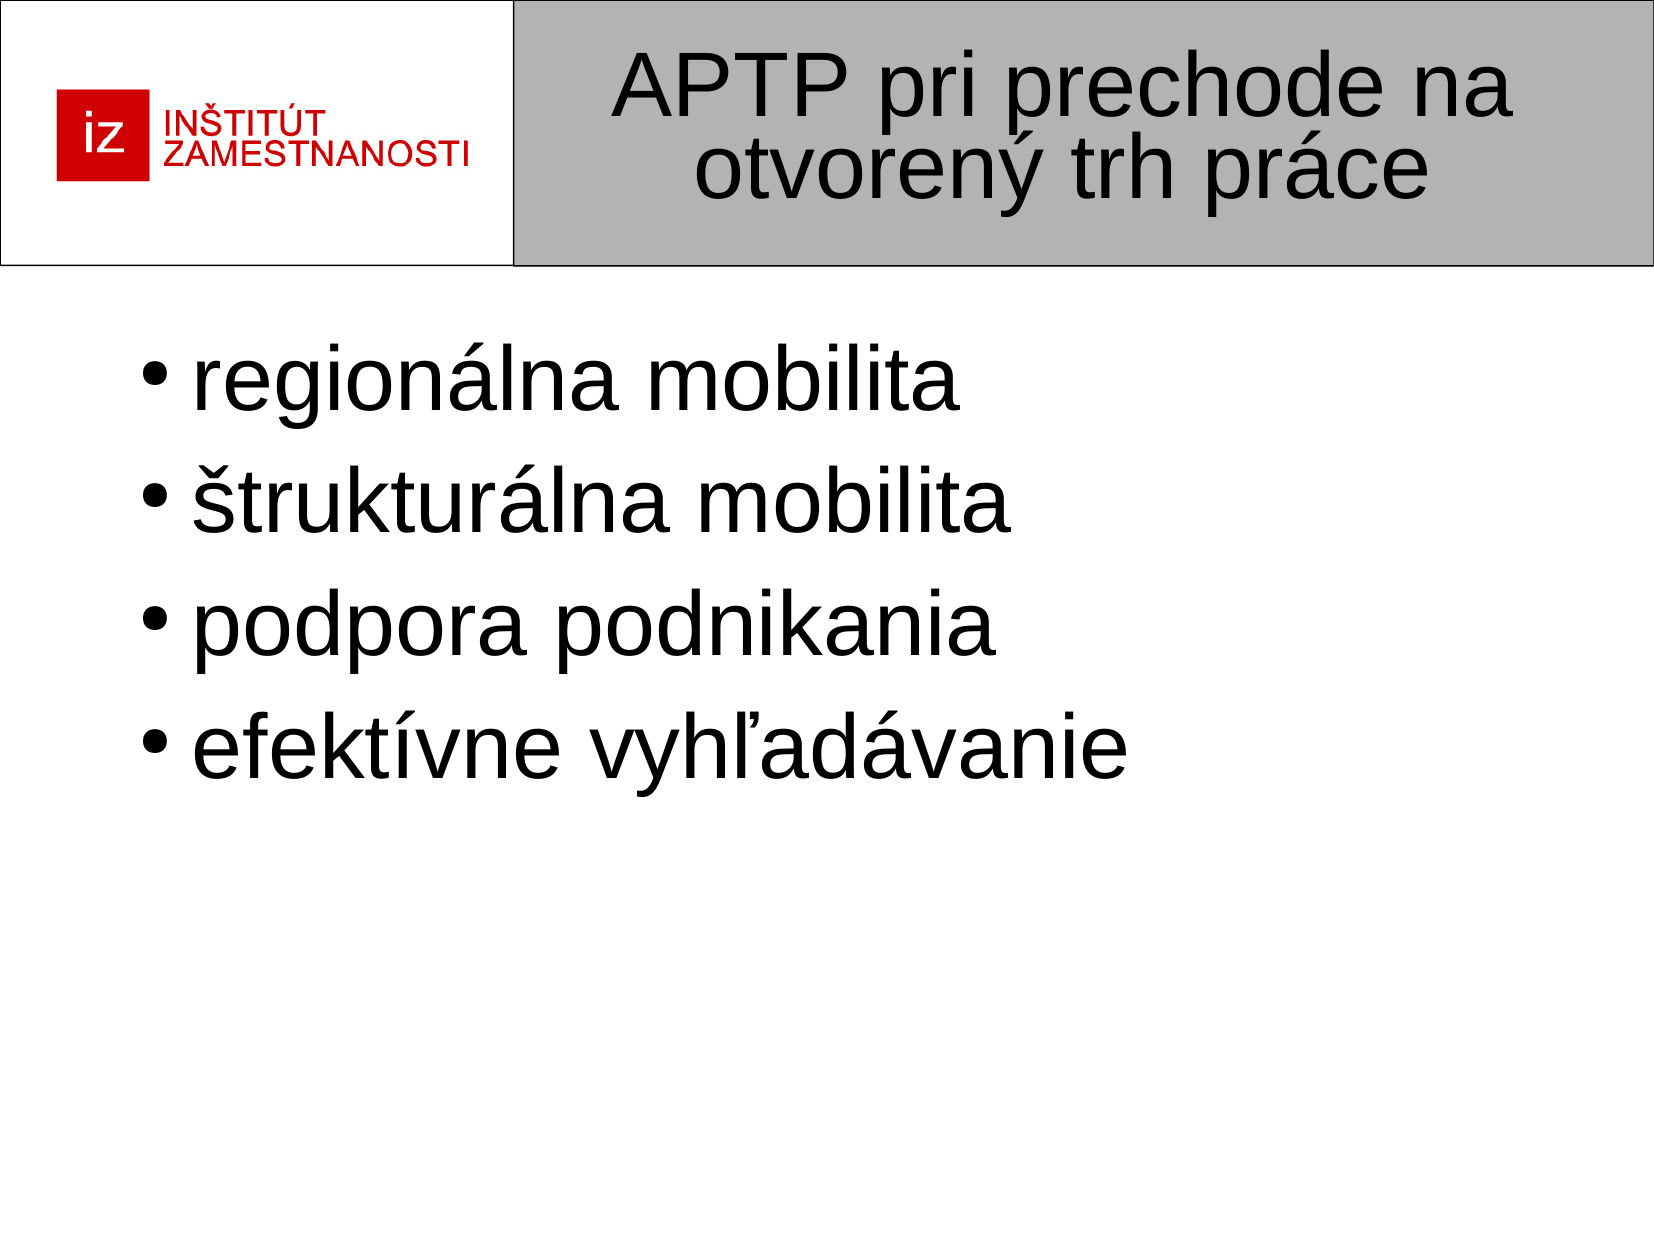

# APTP pri prechode na otvorený trh práce
regionálna mobilita
štrukturálna mobilita
podpora podnikania
efektívne vyhľadávanie